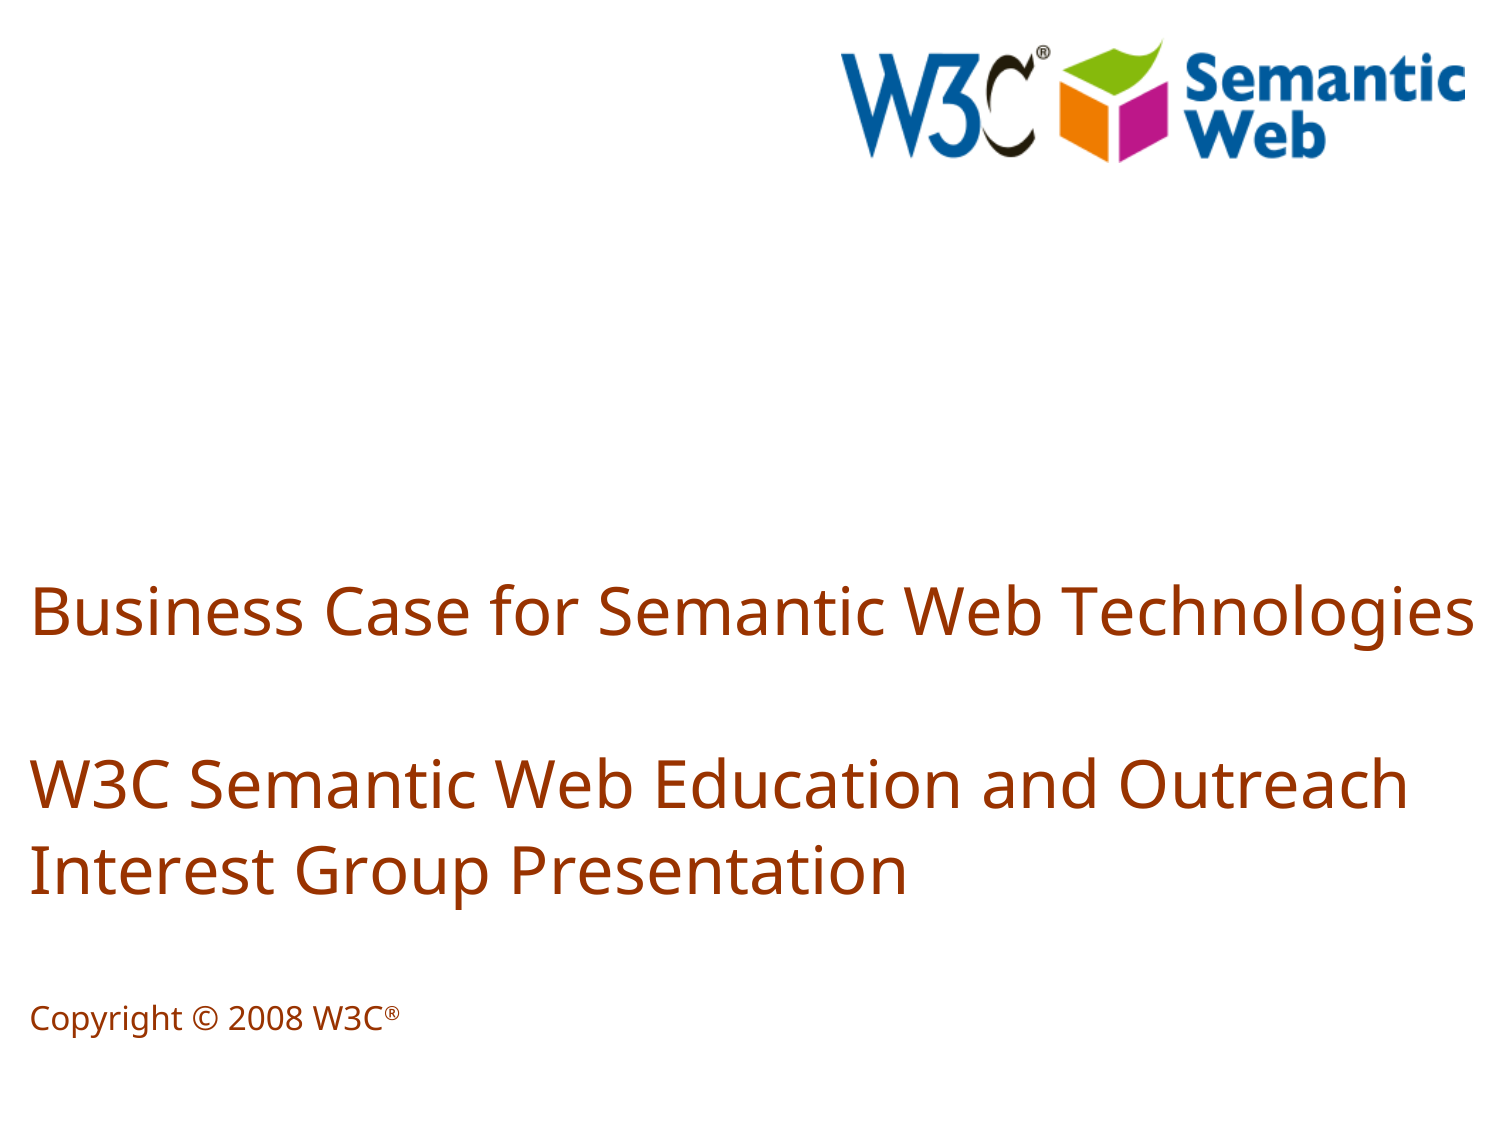

Business Case for Semantic Web Technologies
W3C Semantic Web Education and Outreach Interest Group Presentation
Copyright © 2008 W3C®